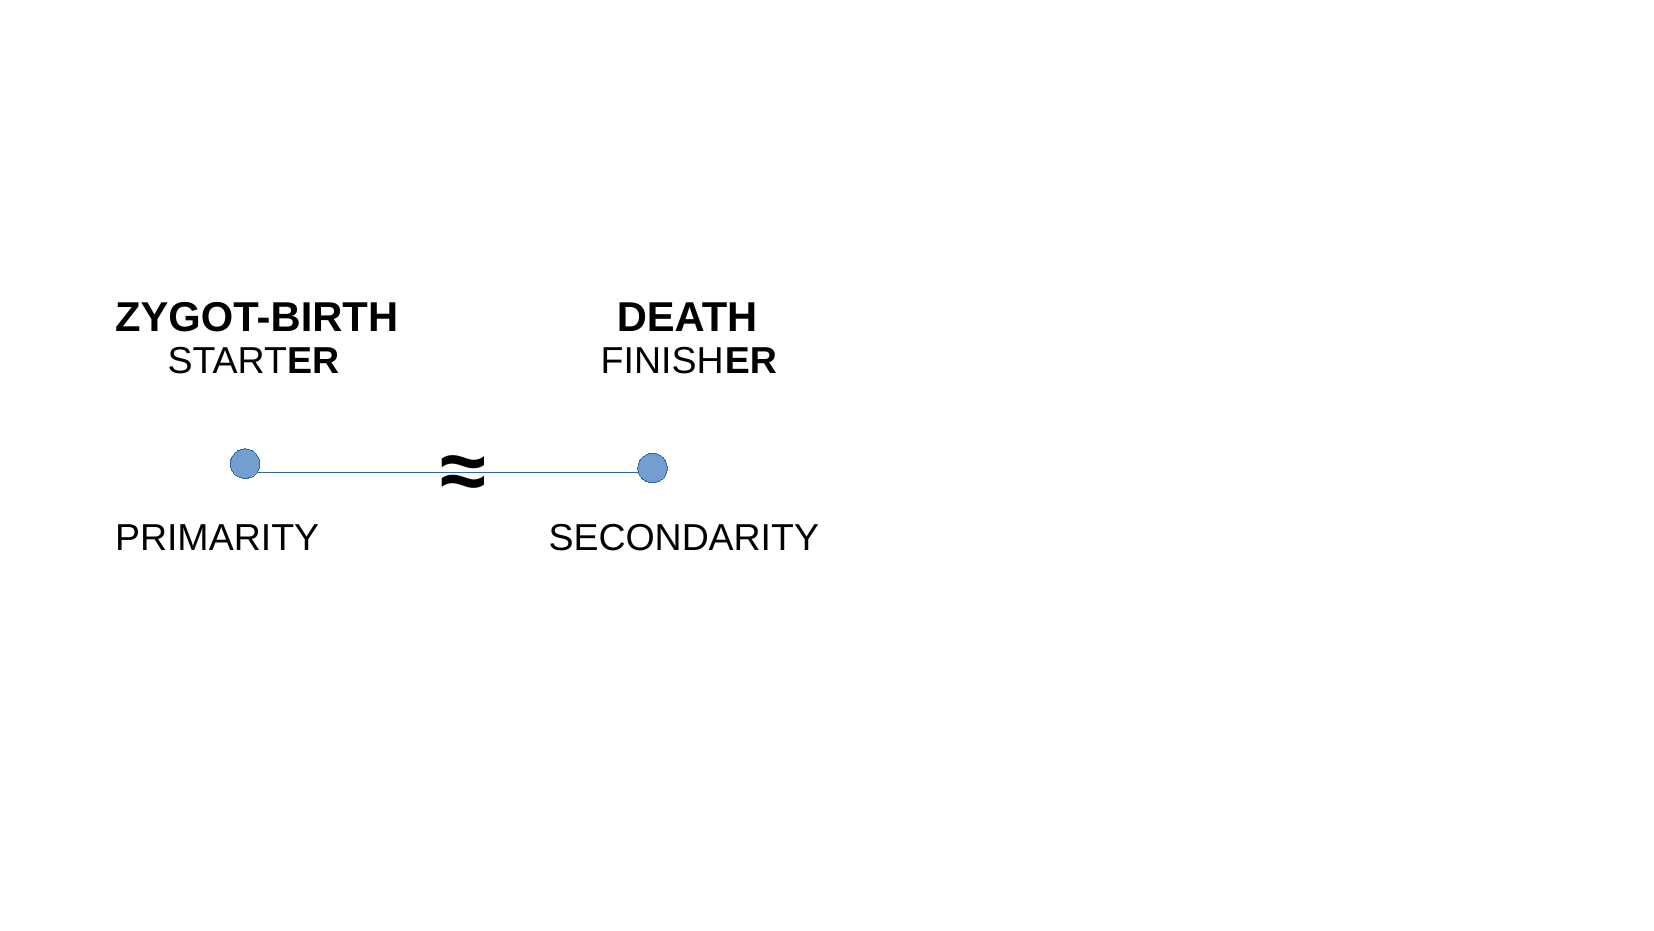

ZYGOT-BIRTH DEATH
 STARTER FINISHER
 ≈
PRIMARITY SECONDARITY